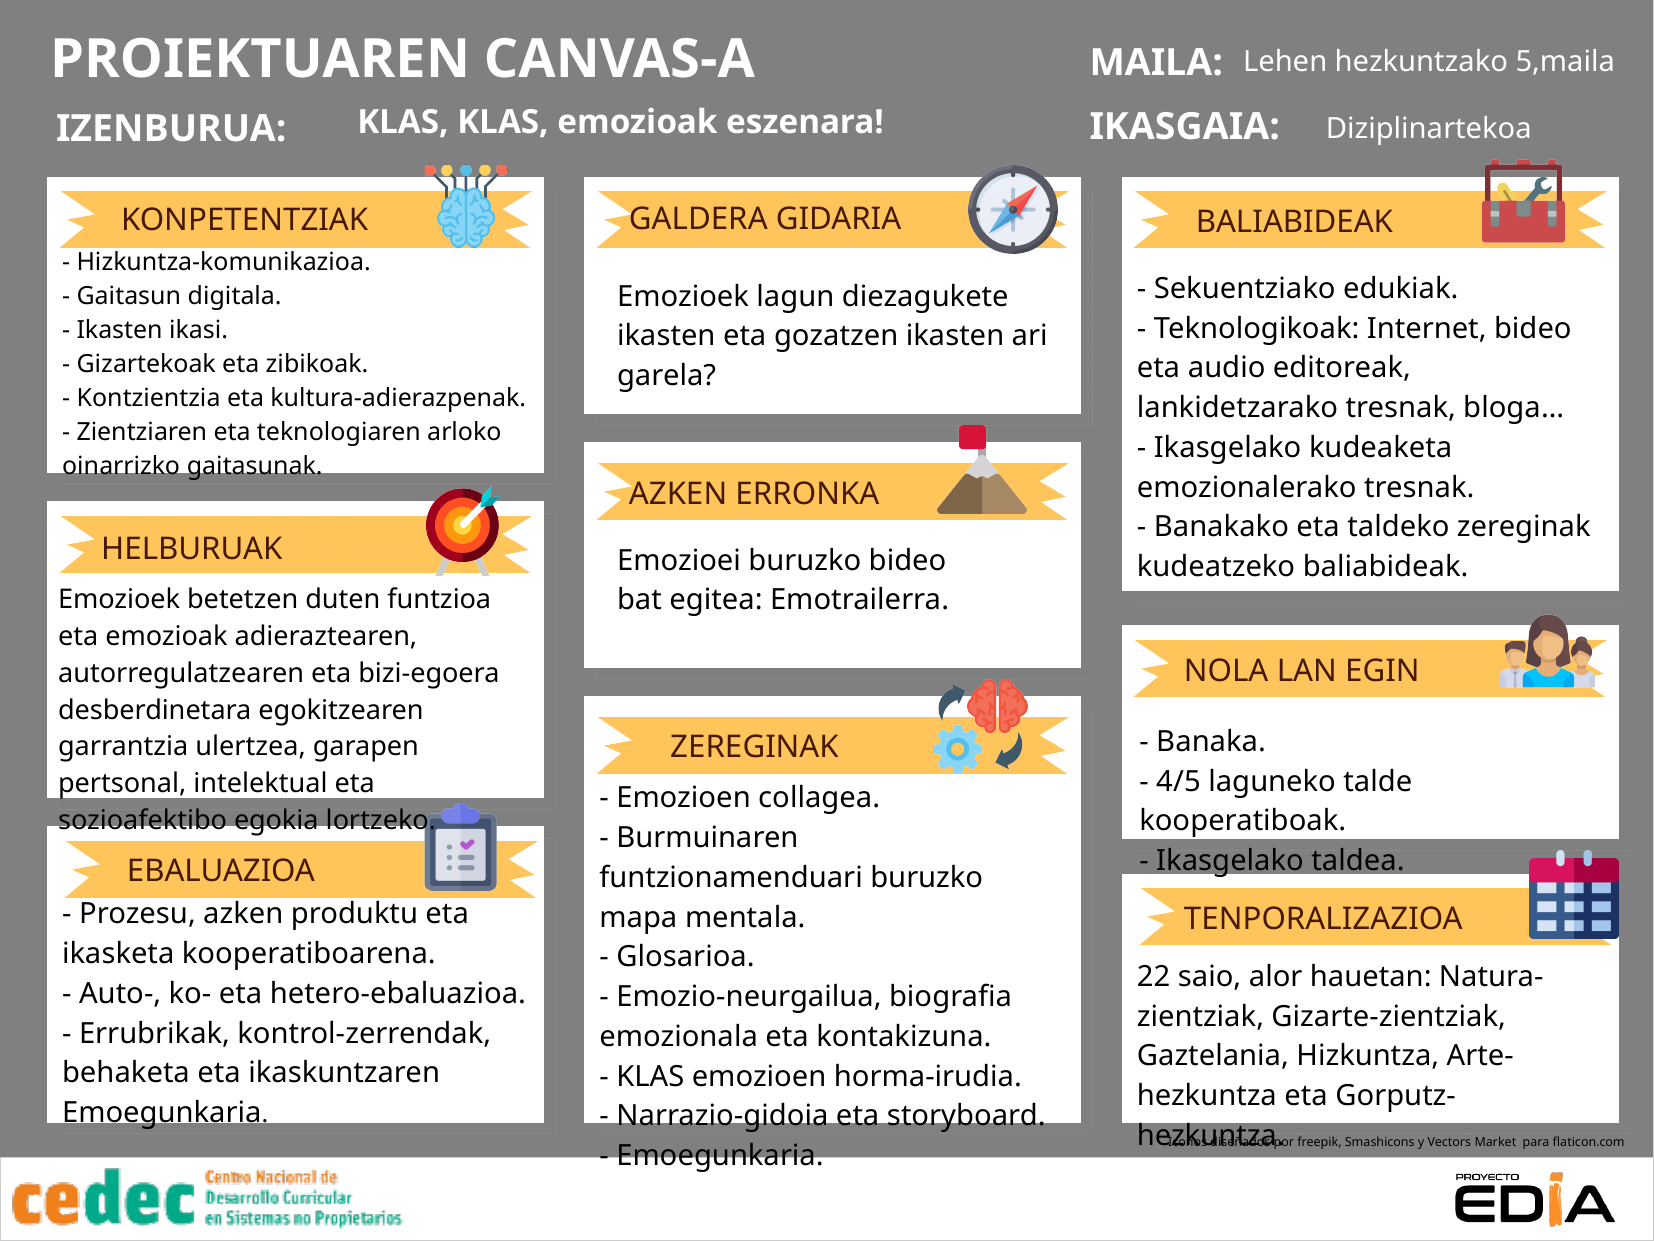

PROIEKTUAREN CANVAS-A
MAILA:
Lehen hezkuntzako 5,maila
KLAS, KLAS, emozioak eszenara!
IKASGAIA:
IZENBURUA:
Diziplinartekoa
GALDERA GIDARIA
KONPETENTZIAK
BALIABIDEAK
- Hizkuntza-komunikazioa.
- Gaitasun digitala.
- Ikasten ikasi.
- Gizartekoak eta zibikoak.
- Kontzientzia eta kultura-adierazpenak.
- Zientziaren eta teknologiaren arloko oinarrizko gaitasunak.
- Sekuentziako edukiak.
- Teknologikoak: Internet, bideo eta audio editoreak, lankidetzarako tresnak, bloga…
- Ikasgelako kudeaketa emozionalerako tresnak.
- Banakako eta taldeko zereginak kudeatzeko baliabideak.
Emozioek lagun diezagukete ikasten eta gozatzen ikasten ari garela?
AZKEN ERRONKA
HELBURUAK
Emozioei buruzko bideo bat egitea: Emotrailerra.
Emozioek betetzen duten funtzioa eta emozioak adieraztearen, autorregulatzearen eta bizi-egoera desberdinetara egokitzearen garrantzia ulertzea, garapen pertsonal, intelektual eta sozioafektibo egokia lortzeko.
NOLA LAN EGIN
- Banaka.
- 4/5 laguneko talde kooperatiboak.
- Ikasgelako taldea.
ZEREGINAK
- Emozioen collagea.
- Burmuinaren funtzionamenduari buruzko mapa mentala.
- Glosarioa.
- Emozio-neurgailua, biografia emozionala eta kontakizuna.
- KLAS emozioen horma-irudia.
- Narrazio-gidoia eta storyboard.
- Emoegunkaria.
EBALUAZIOA
- Prozesu, azken produktu eta ikasketa kooperatiboarena.
- Auto-, ko- eta hetero-ebaluazioa.
- Errubrikak, kontrol-zerrendak, behaketa eta ikaskuntzaren Emoegunkaria.
TENPORALIZAZIOA
22 saio, alor hauetan: Natura-zientziak, Gizarte-zientziak, Gaztelania, Hizkuntza, Arte-hezkuntza eta Gorputz-hezkuntza.
Iconos diseñados por freepik, Smashicons y Vectors Market para flaticon.com